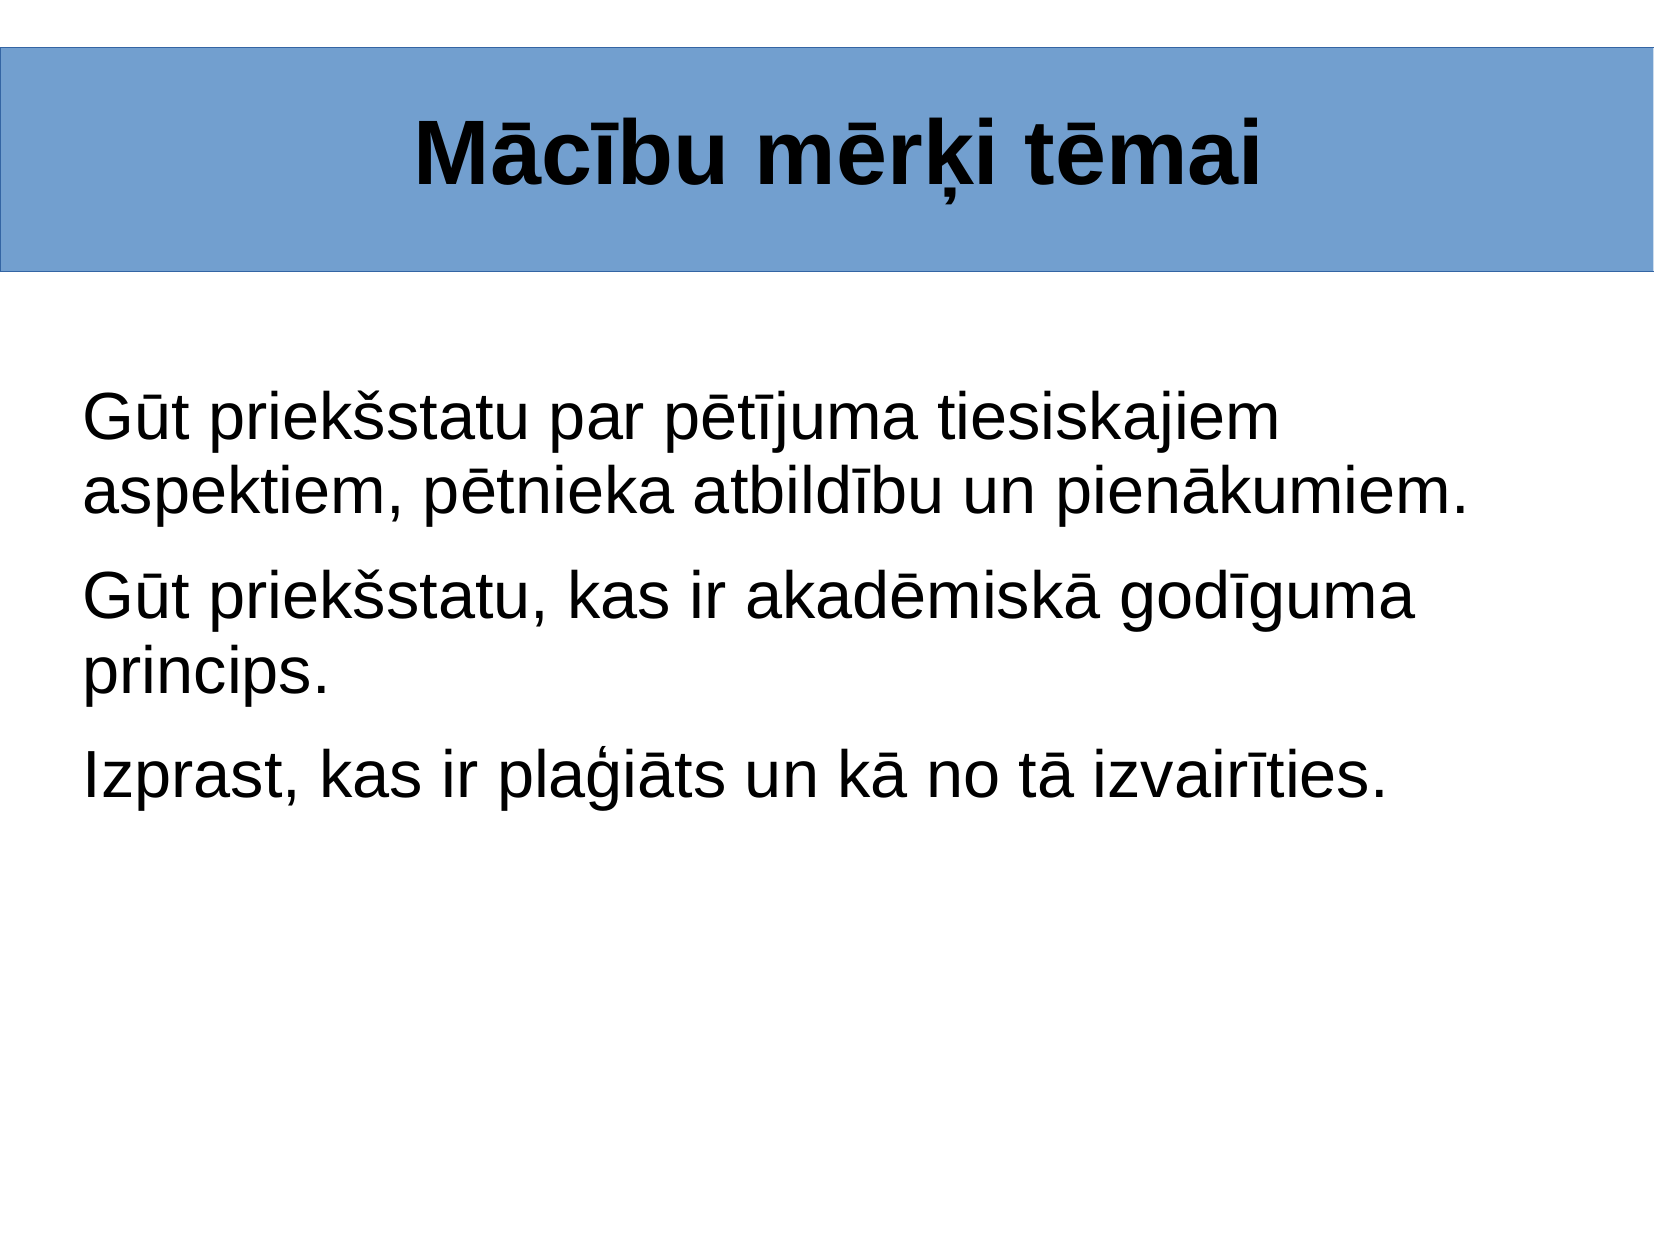

# Mācību mērķi tēmai
Gūt priekšstatu par pētījuma tiesiskajiem aspektiem, pētnieka atbildību un pienākumiem.
Gūt priekšstatu, kas ir akadēmiskā godīguma princips.
Izprast, kas ir plaģiāts un kā no tā izvairīties.